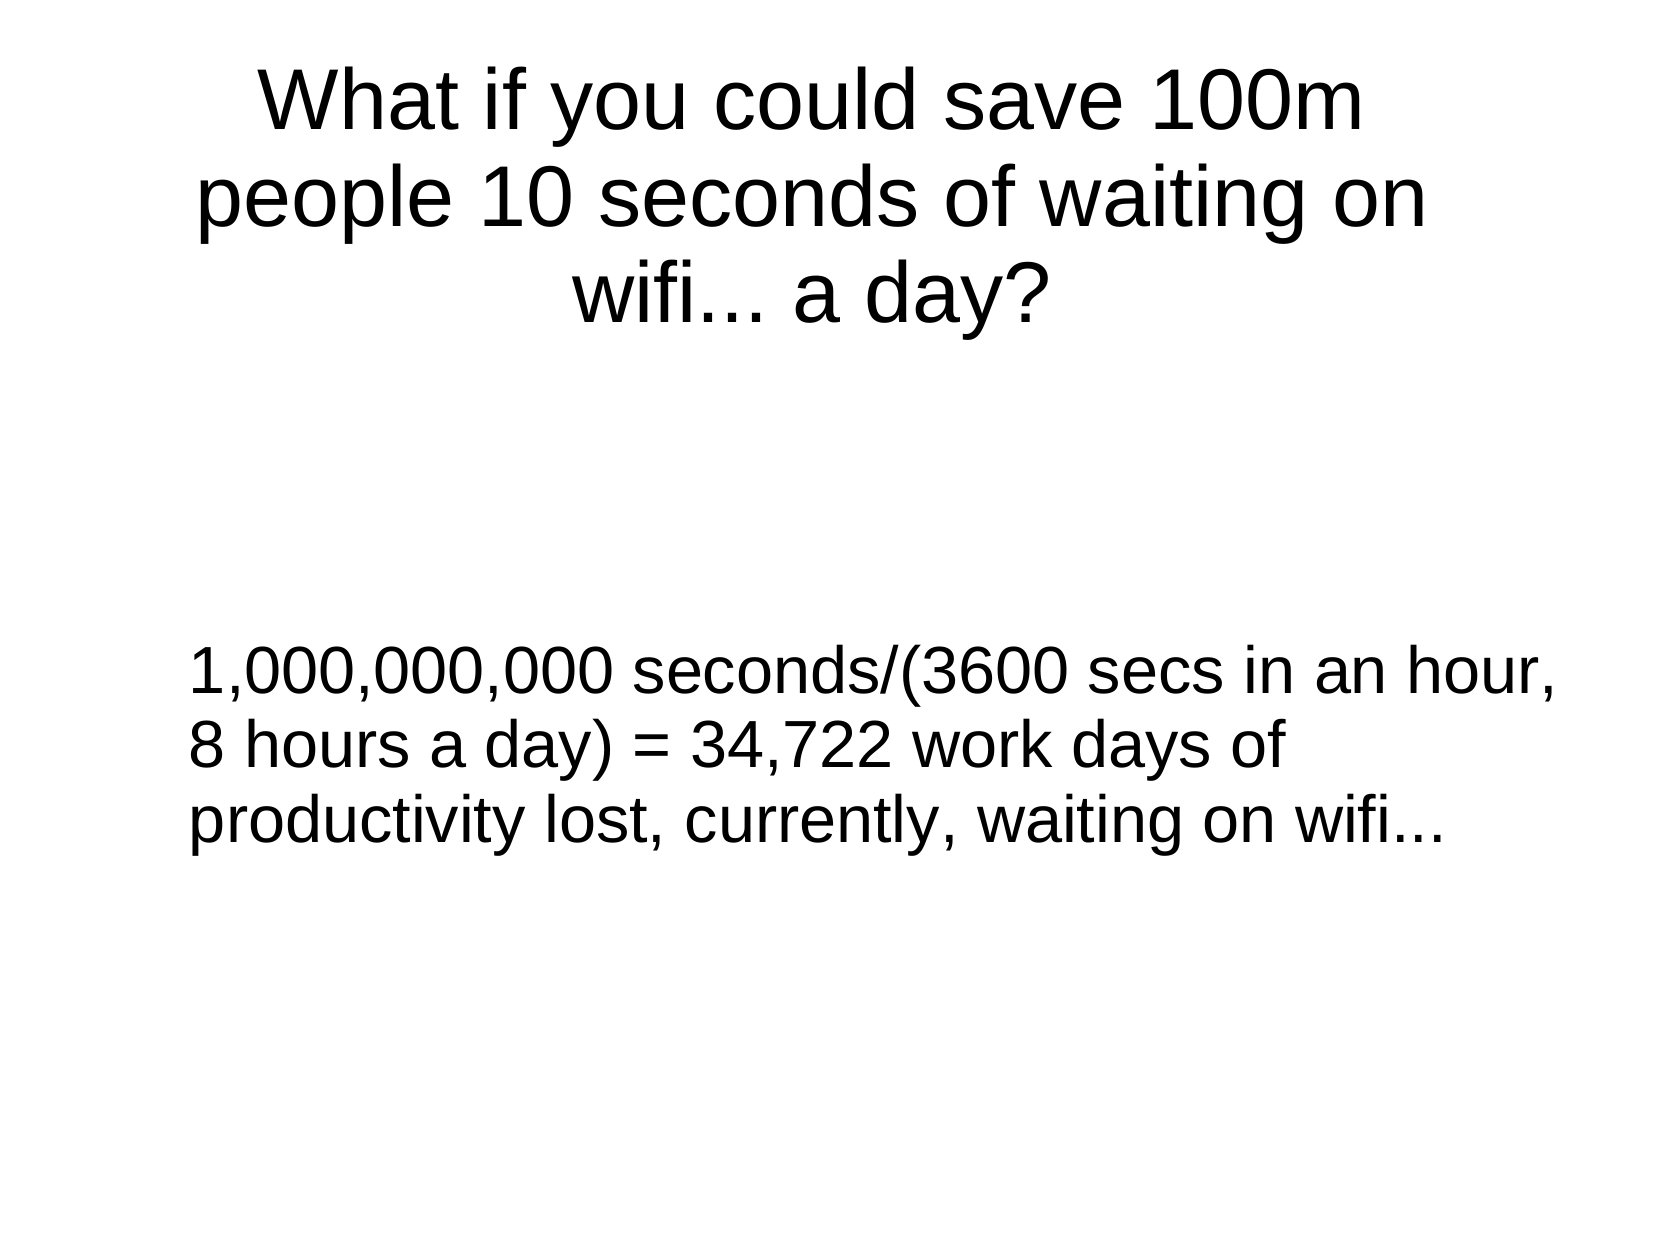

# What if you could save 100m people 10 seconds of waiting on wifi... a day?
1,000,000,000 seconds/(3600 secs in an hour, 8 hours a day) = 34,722 work days of productivity lost, currently, waiting on wifi...